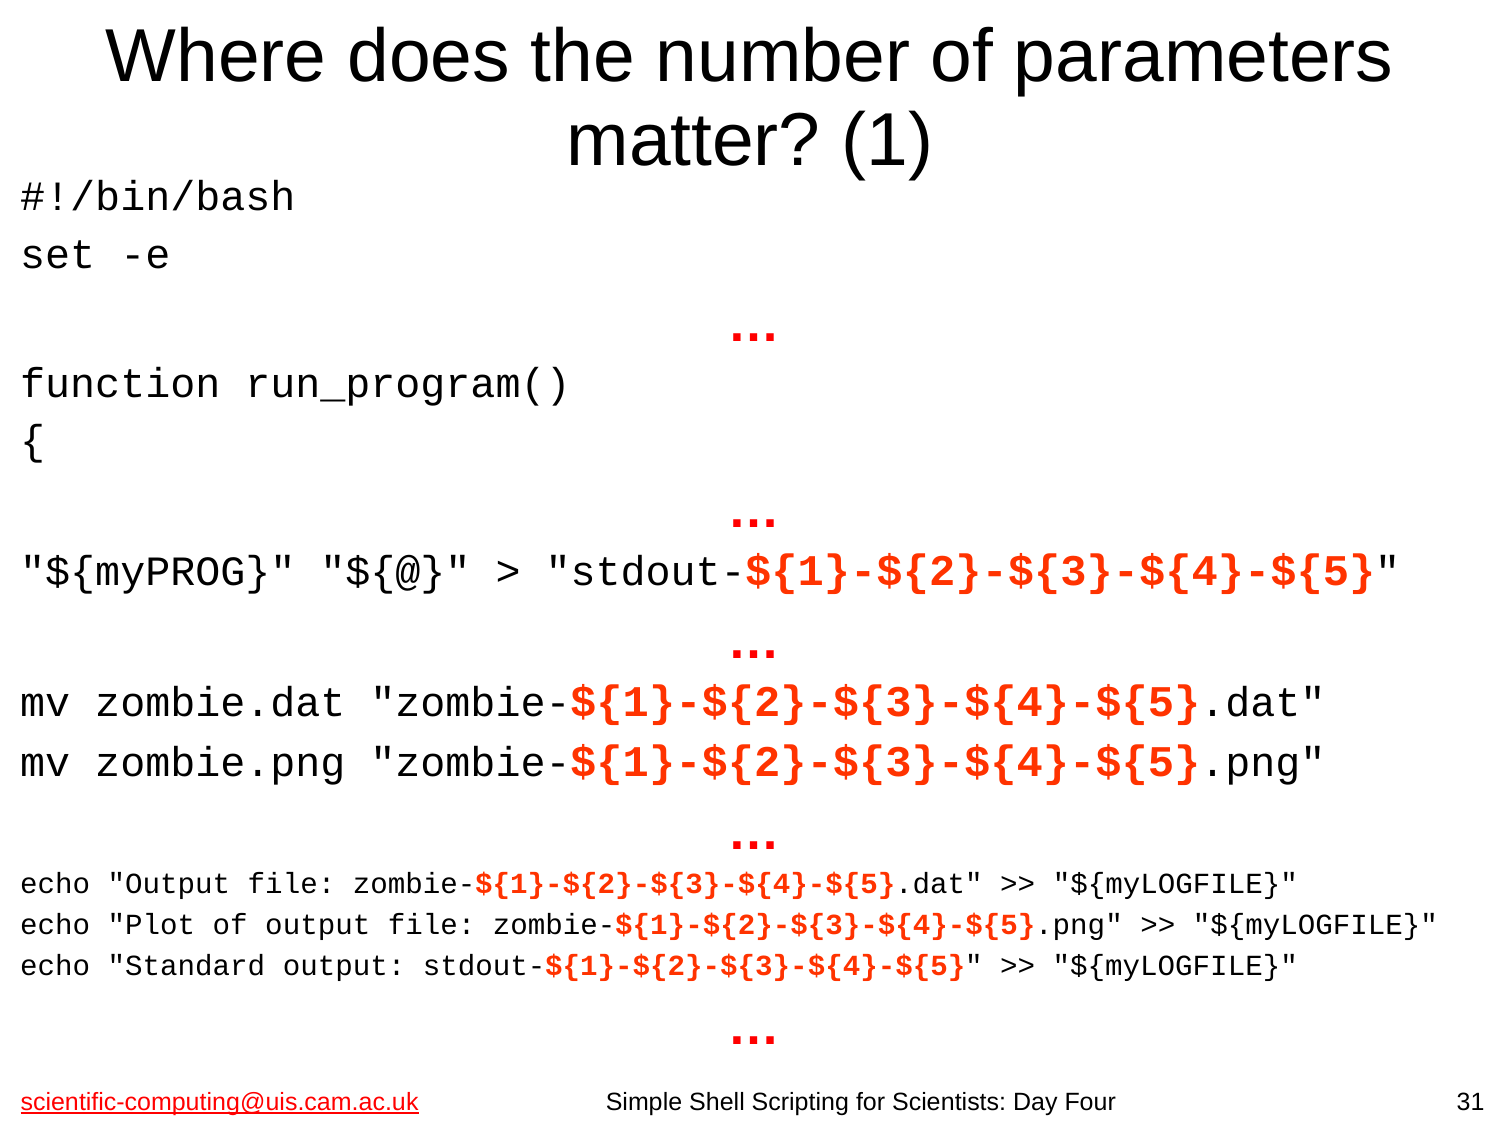

# Where does the number of parameters matter? (1)
#!/bin/bash
set -e
…
function run_program()
{
…
"${myPROG}" "${@}" > "stdout-${1}-${2}-${3}-${4}-${5}"
…
mv zombie.dat "zombie-${1}-${2}-${3}-${4}-${5}.dat"
mv zombie.png "zombie-${1}-${2}-${3}-${4}-${5}.png"
…
echo "Output file: zombie-${1}-${2}-${3}-${4}-${5}.dat" >> "${myLOGFILE}"
echo "Plot of output file: zombie-${1}-${2}-${3}-${4}-${5}.png" >> "${myLOGFILE}"
echo "Standard output: stdout-${1}-${2}-${3}-${4}-${5}" >> "${myLOGFILE}"
…
escience-support@ucs.cam.ac.uk	Simple Shell Scripting for Scientists: Day Two
31